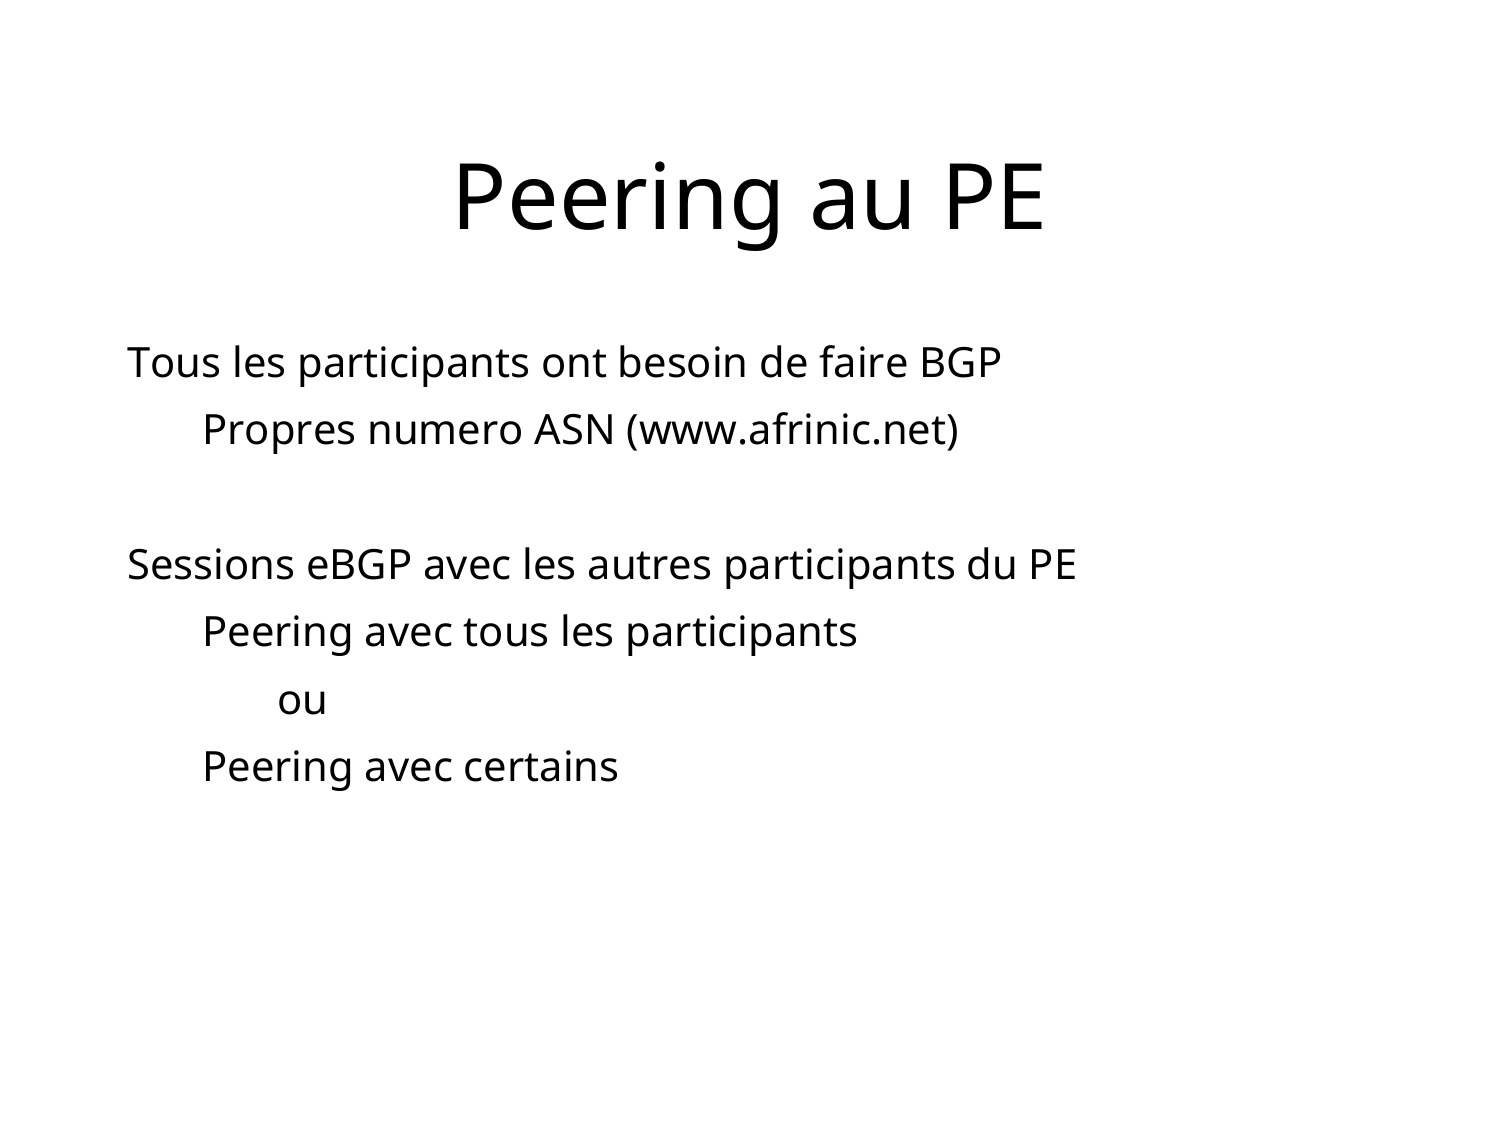

# Peering au PE
Tous les participants ont besoin de faire BGP
Propres numero ASN (www.afrinic.net)
Sessions eBGP avec les autres participants du PE
Peering avec tous les participants
		ou
Peering avec certains